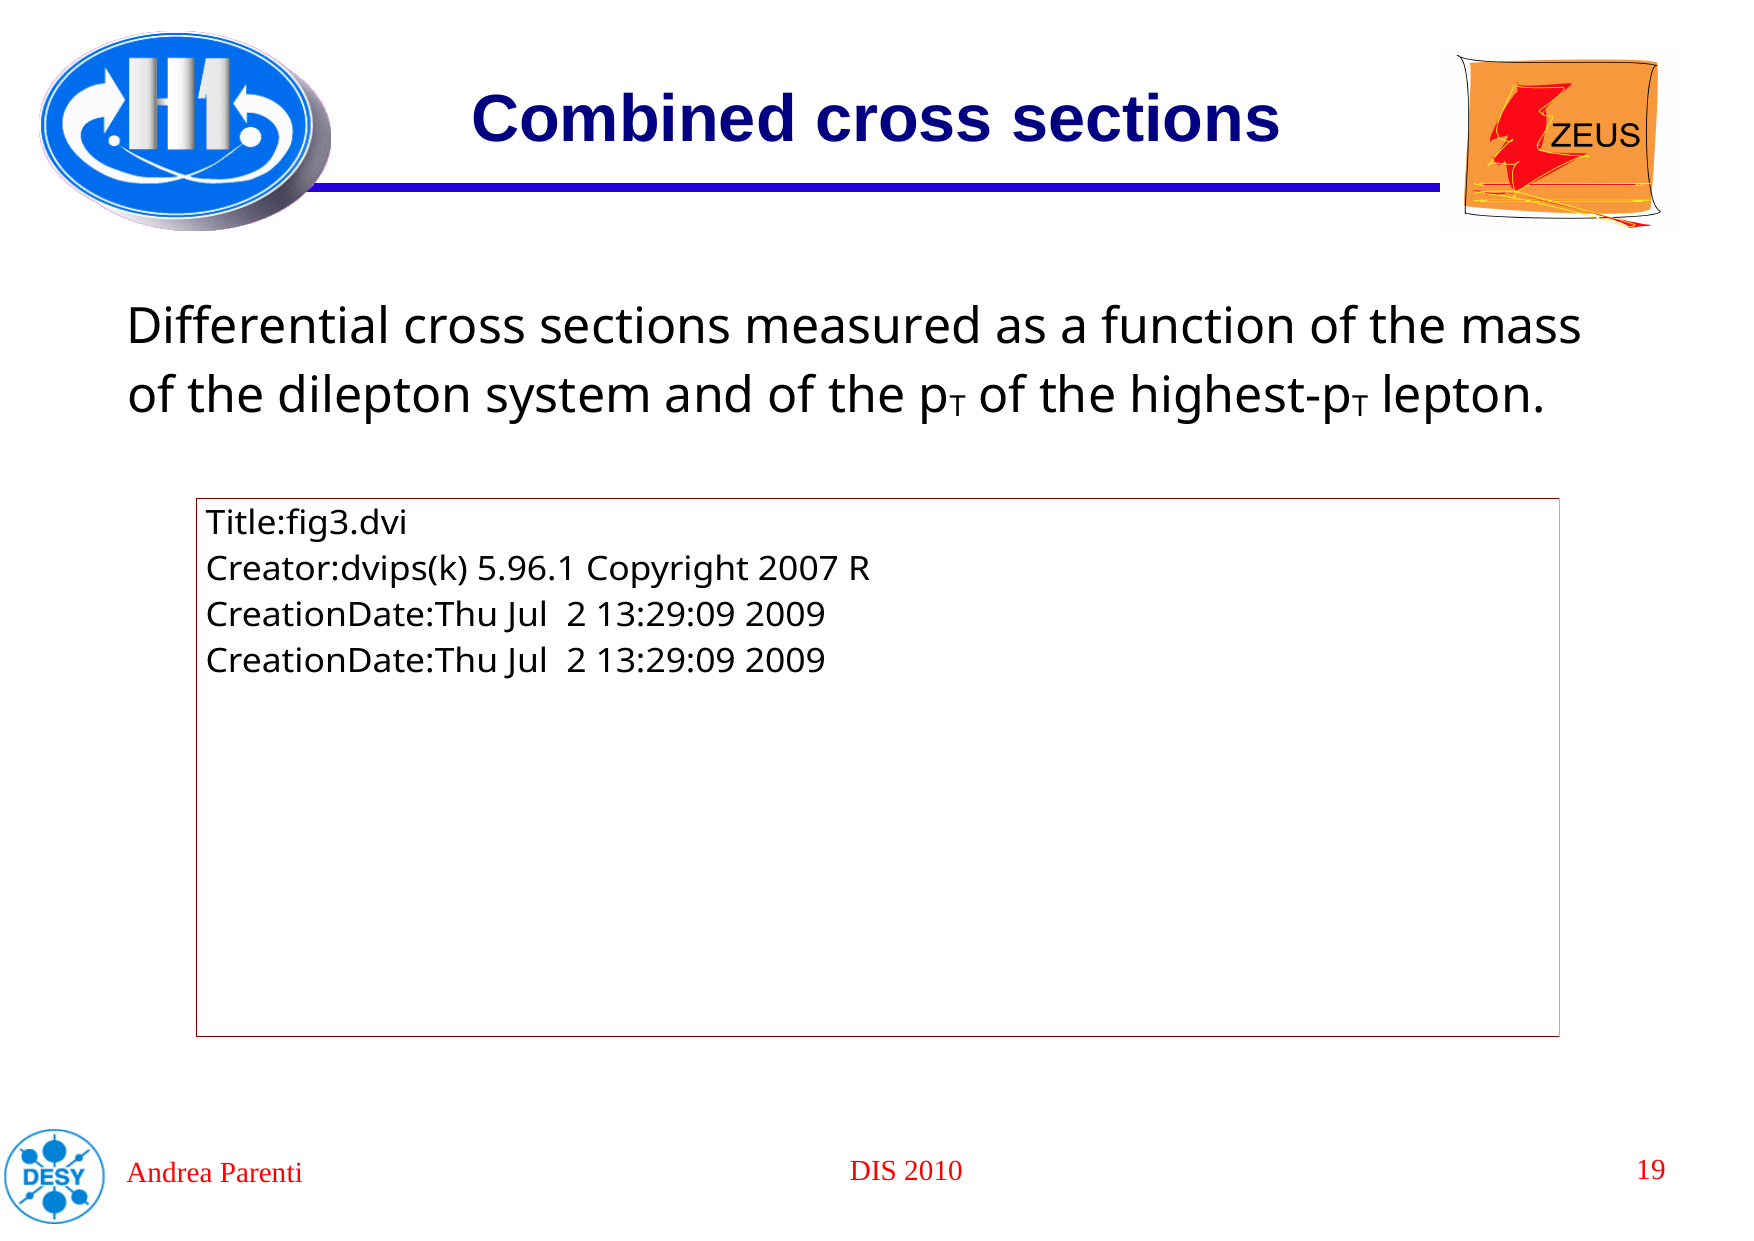

# Combined cross sections
 Differential cross sections measured as a function of the mass of the dilepton system and of the pT of the highest-pT lepton.
19